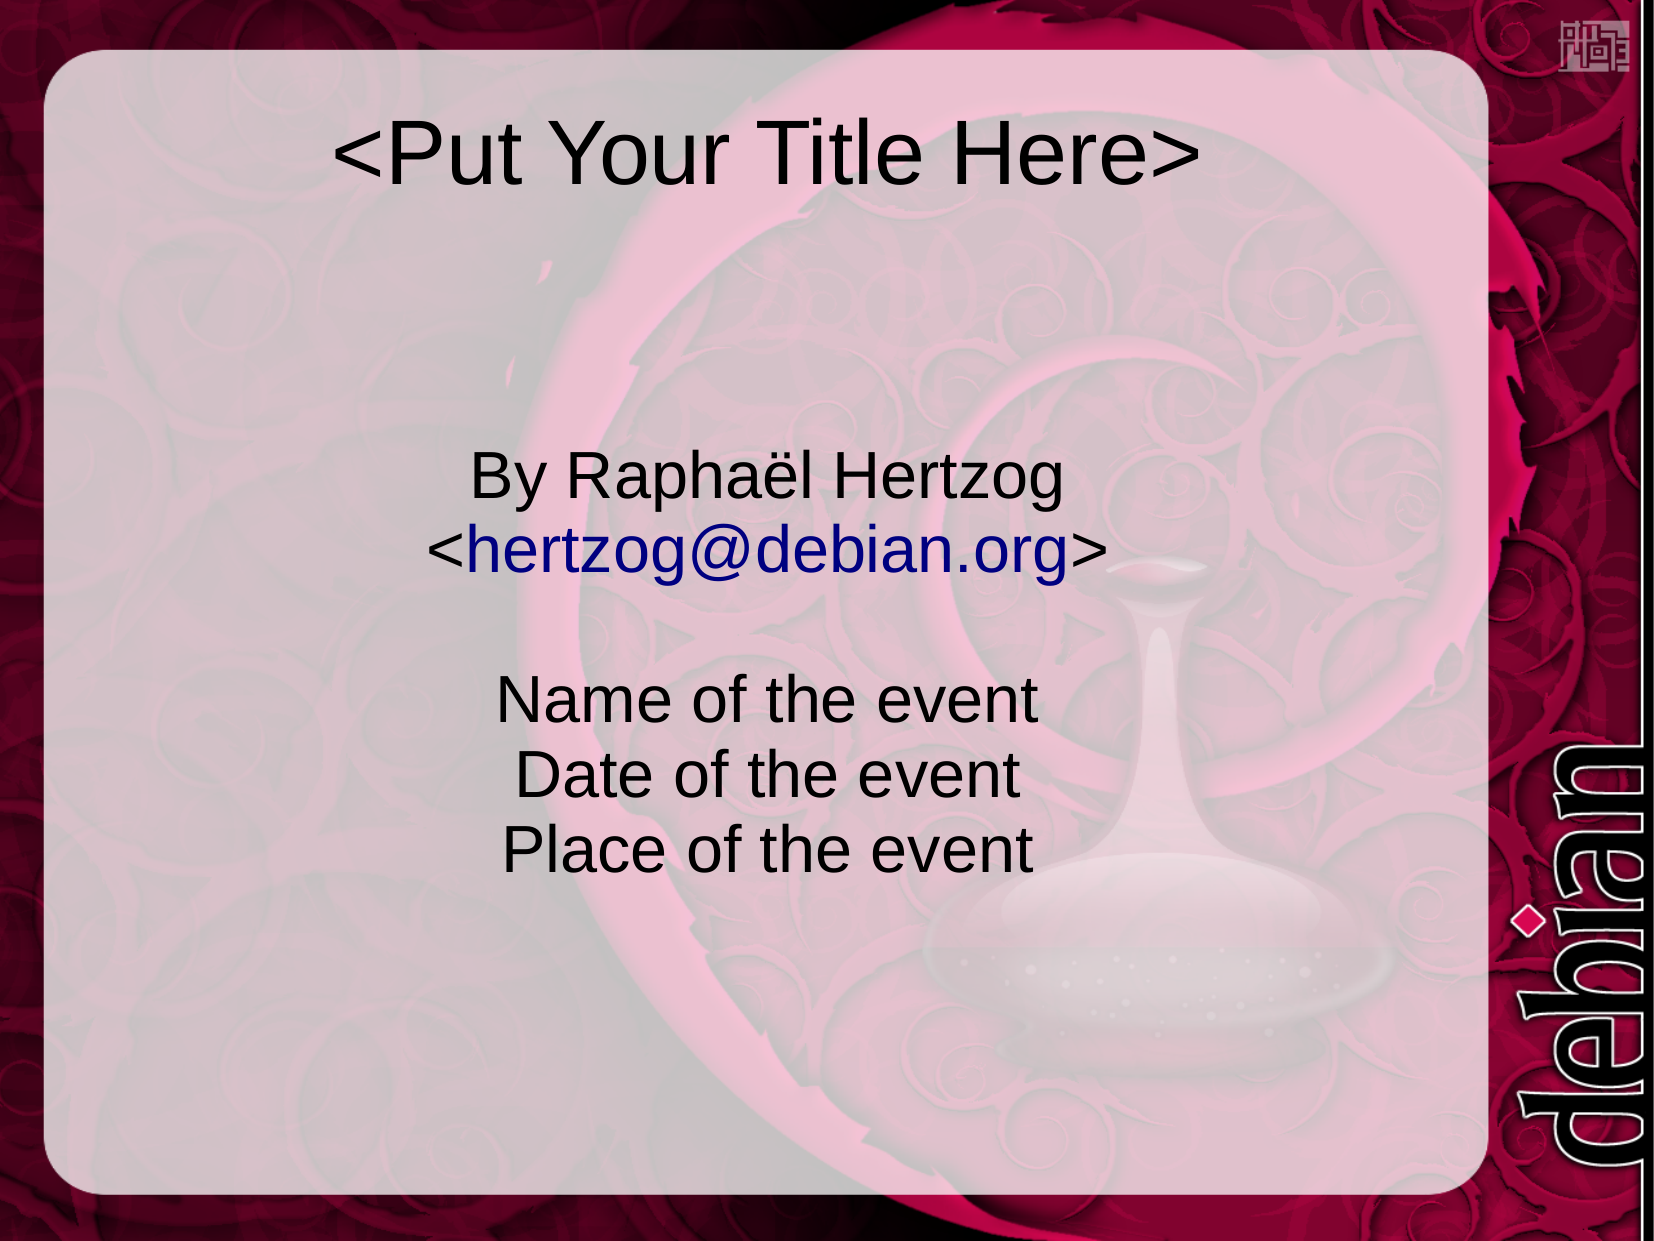

# <Put Your Title Here>
By Raphaël Hertzog
<hertzog@debian.org>
Name of the event
Date of the event
Place of the event